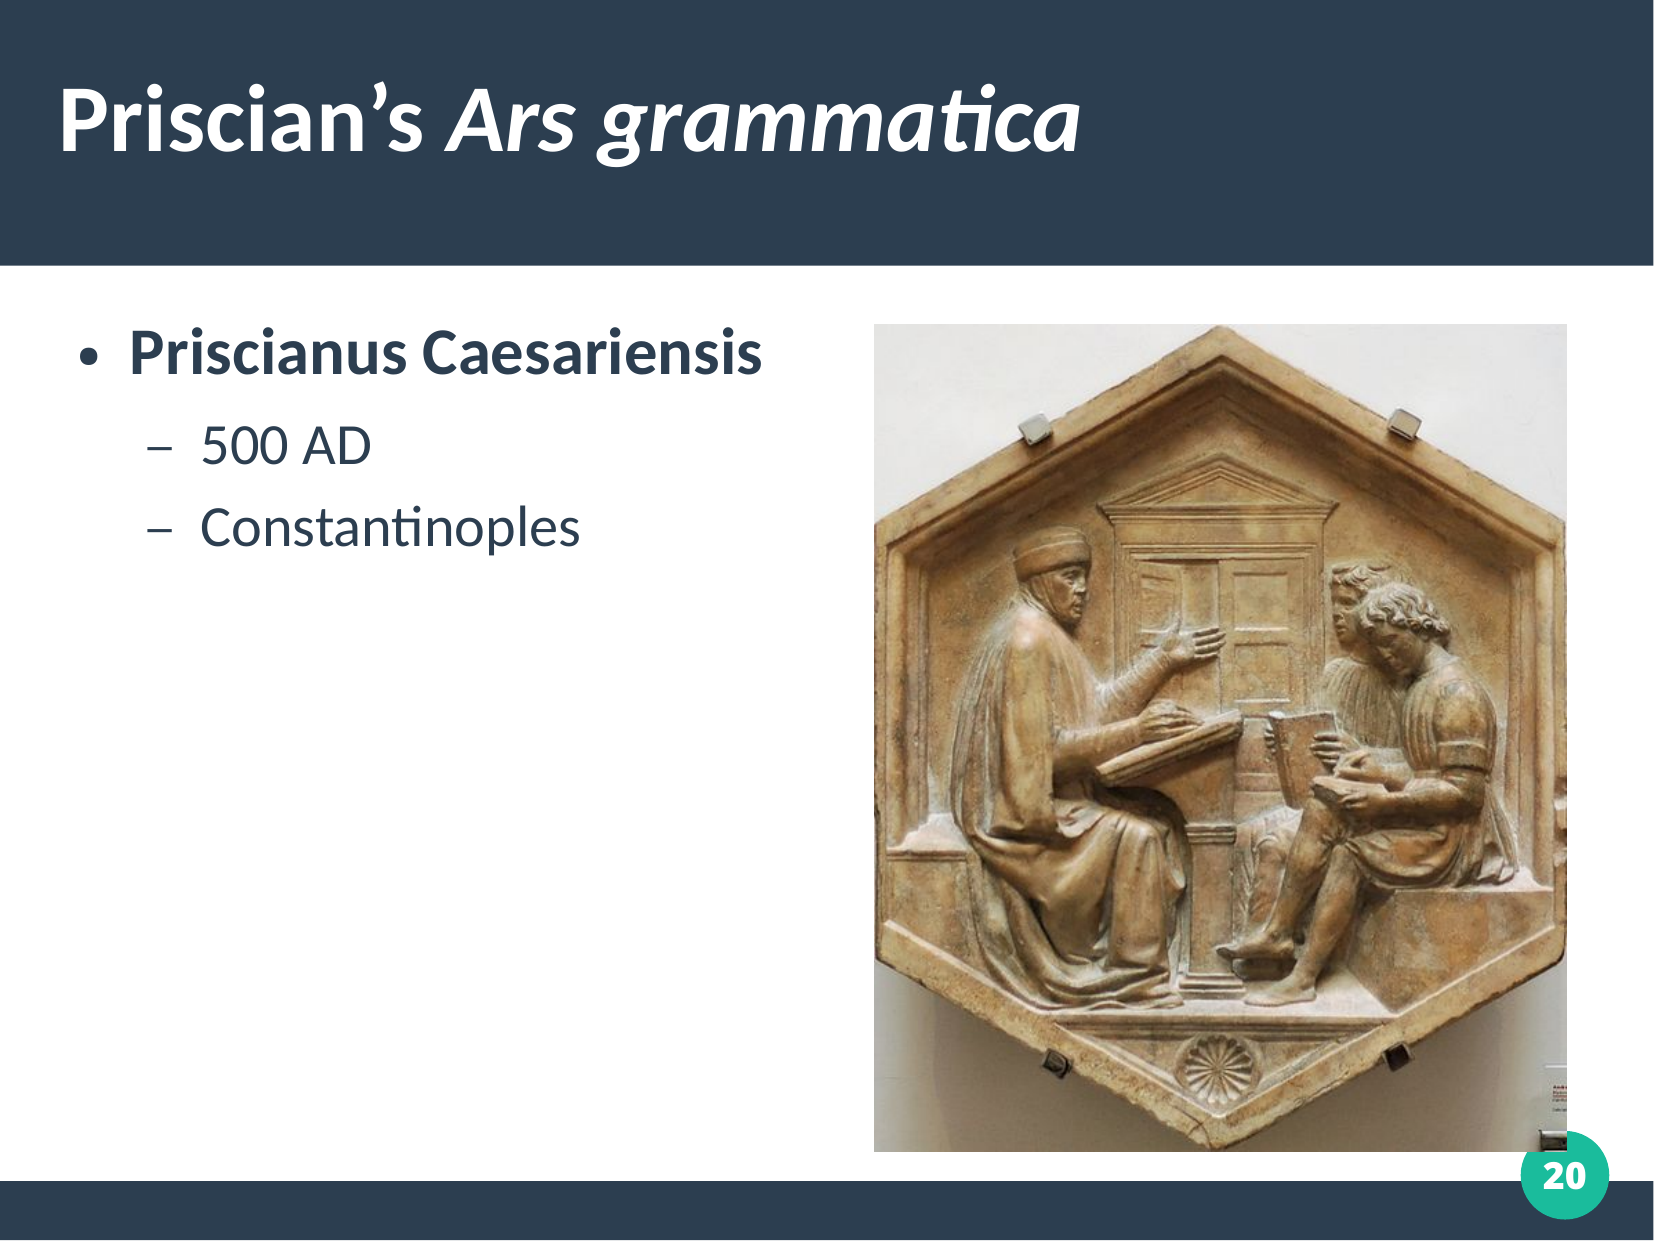

# Priscian’s Ars grammatica
Priscianus Caesariensis
500 AD
Constantinoples
20